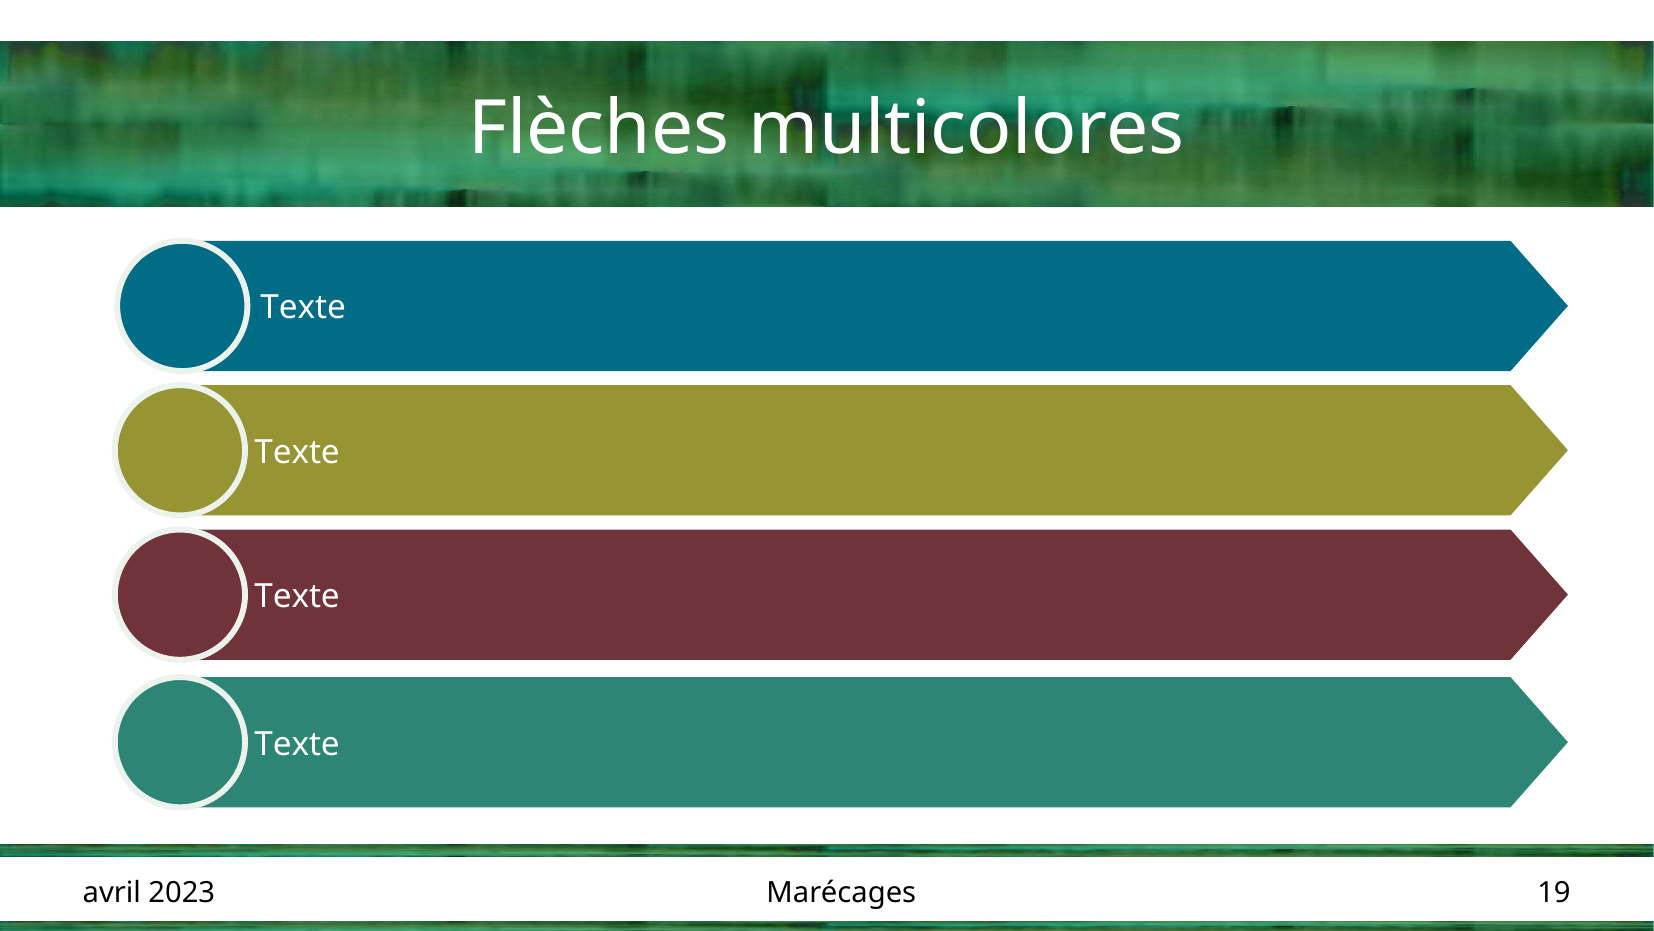

# Flèches multicolores
Texte
Texte
Texte
Texte
avril 2023
Marécages
19